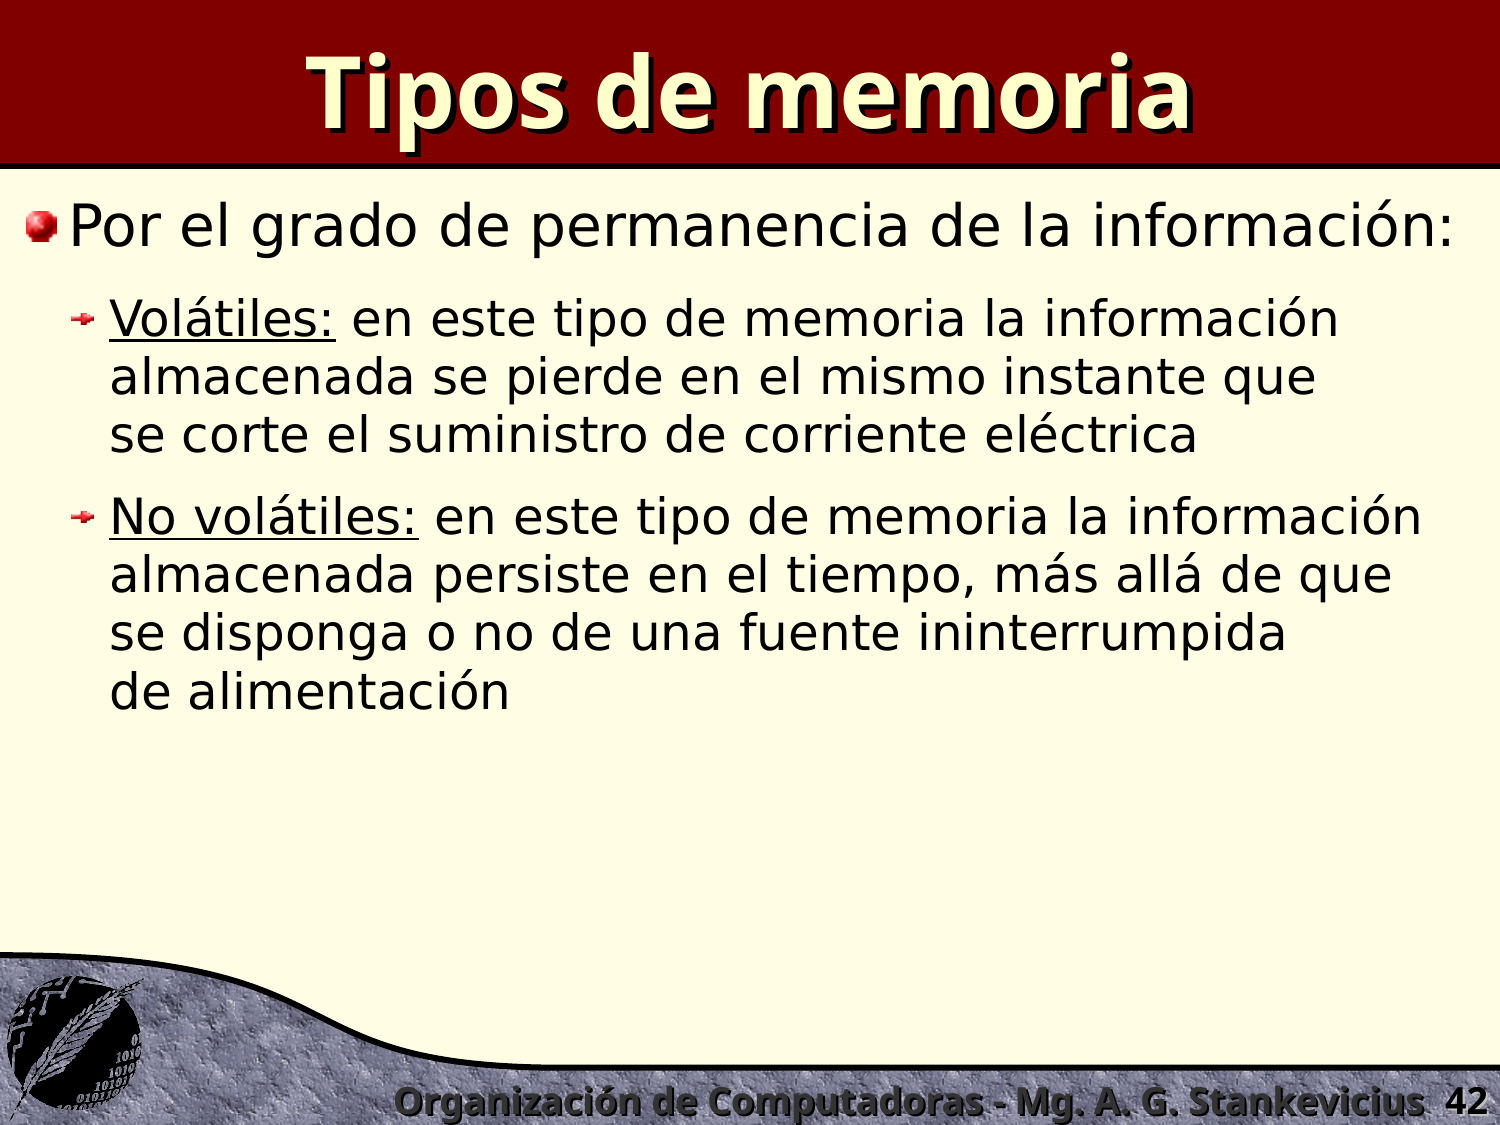

# Tipos de memoria
Por el grado de permanencia de la información:
Volátiles: en este tipo de memoria la información almacenada se pierde en el mismo instante que
se corte el suministro de corriente eléctrica
No volátiles: en este tipo de memoria la información almacenada persiste en el tiempo, más allá de que
se disponga o no de una fuente ininterrumpida
de alimentación
42